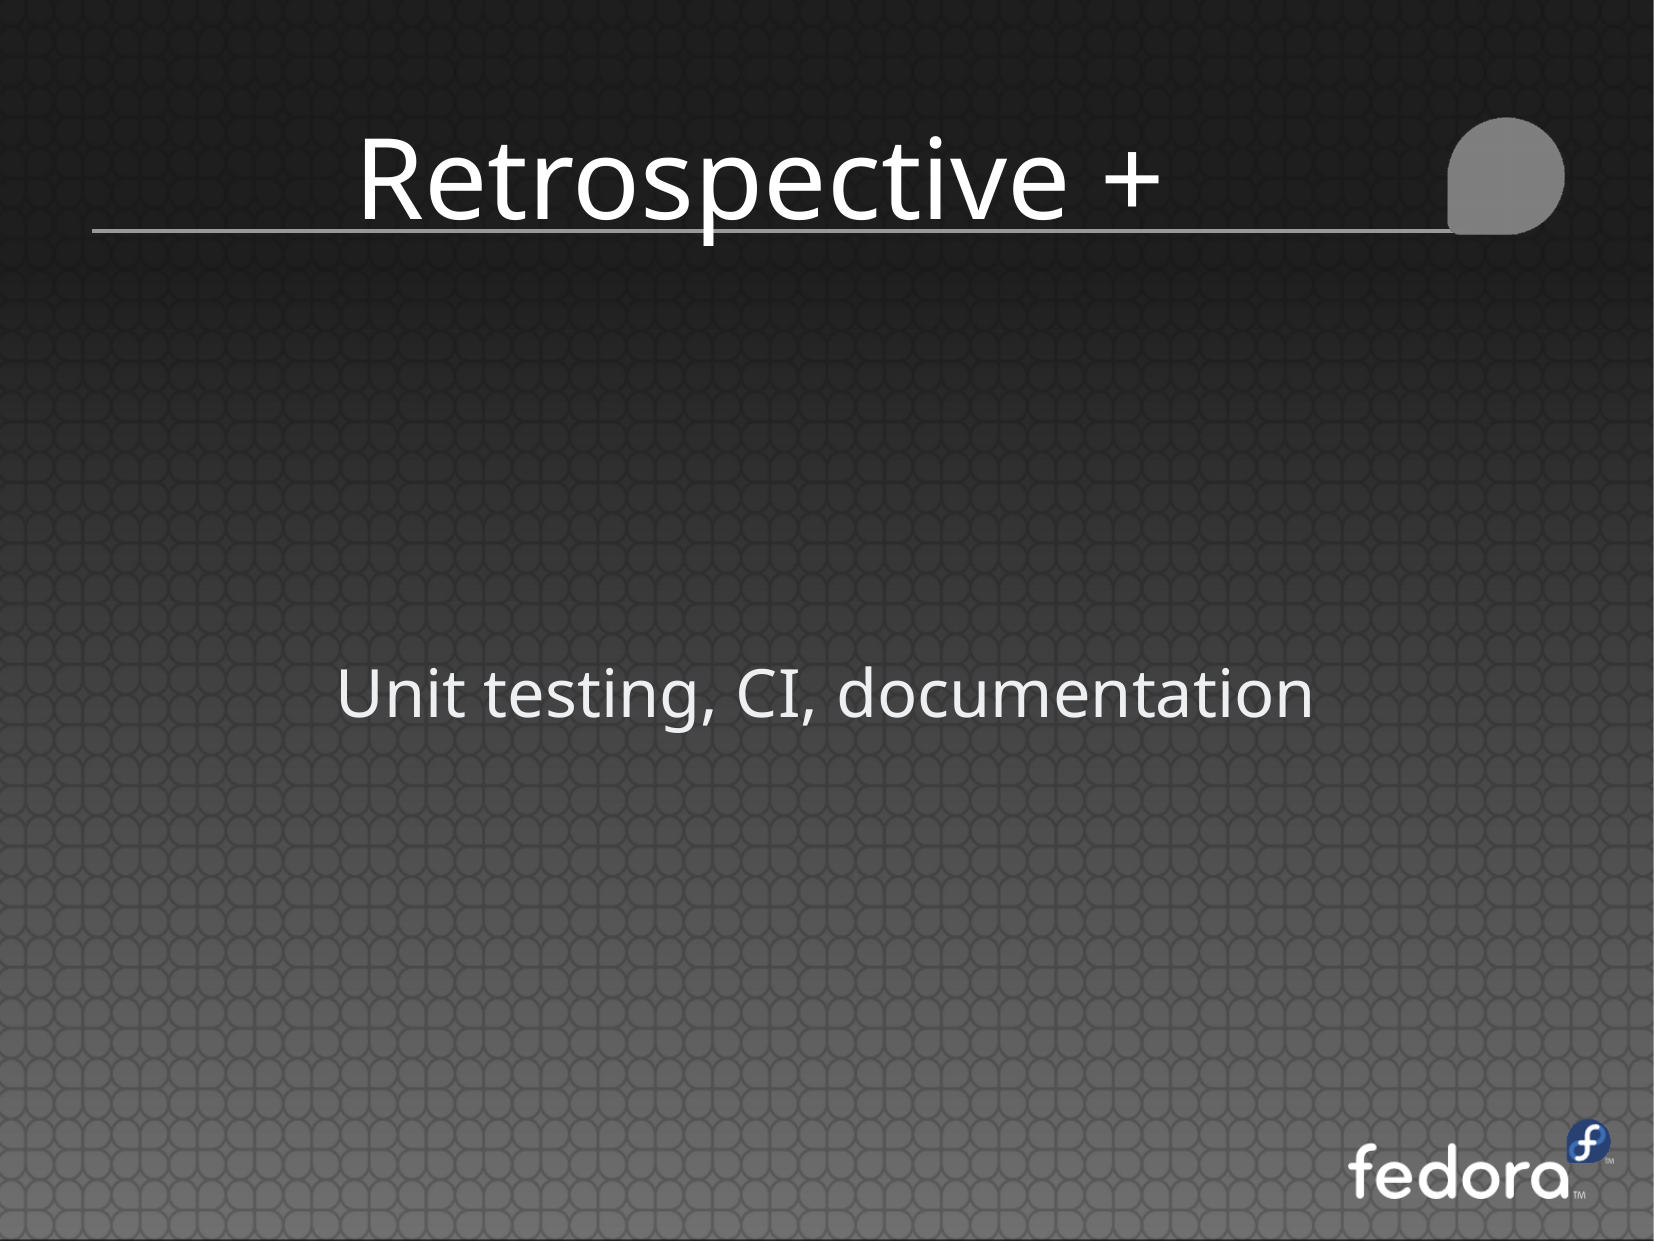

Retrospective +
# Unit testing, CI, documentation